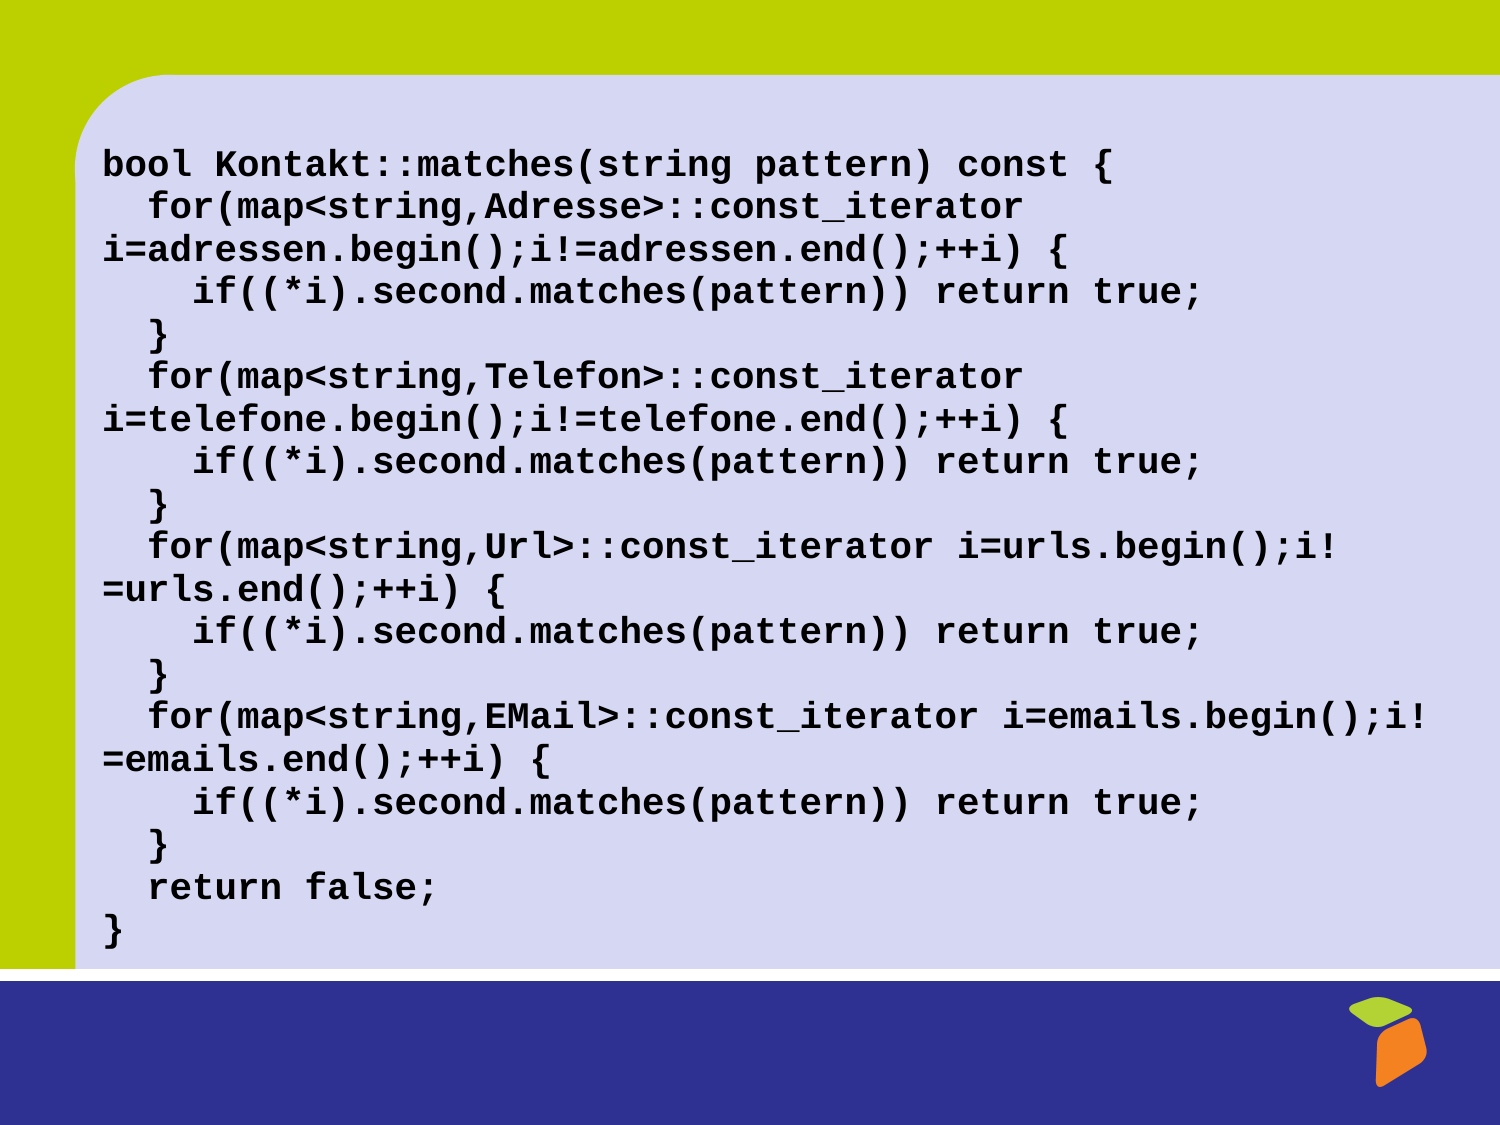

#
bool Kontakt::matches(string pattern) const {
 for(map<string,Adresse>::const_iterator i=adressen.begin();i!=adressen.end();++i) {
 if((*i).second.matches(pattern)) return true;
 }
 for(map<string,Telefon>::const_iterator i=telefone.begin();i!=telefone.end();++i) {
 if((*i).second.matches(pattern)) return true;
 }
 for(map<string,Url>::const_iterator i=urls.begin();i!=urls.end();++i) {
 if((*i).second.matches(pattern)) return true;
 }
 for(map<string,EMail>::const_iterator i=emails.begin();i!=emails.end();++i) {
 if((*i).second.matches(pattern)) return true;
 }
 return false;
}